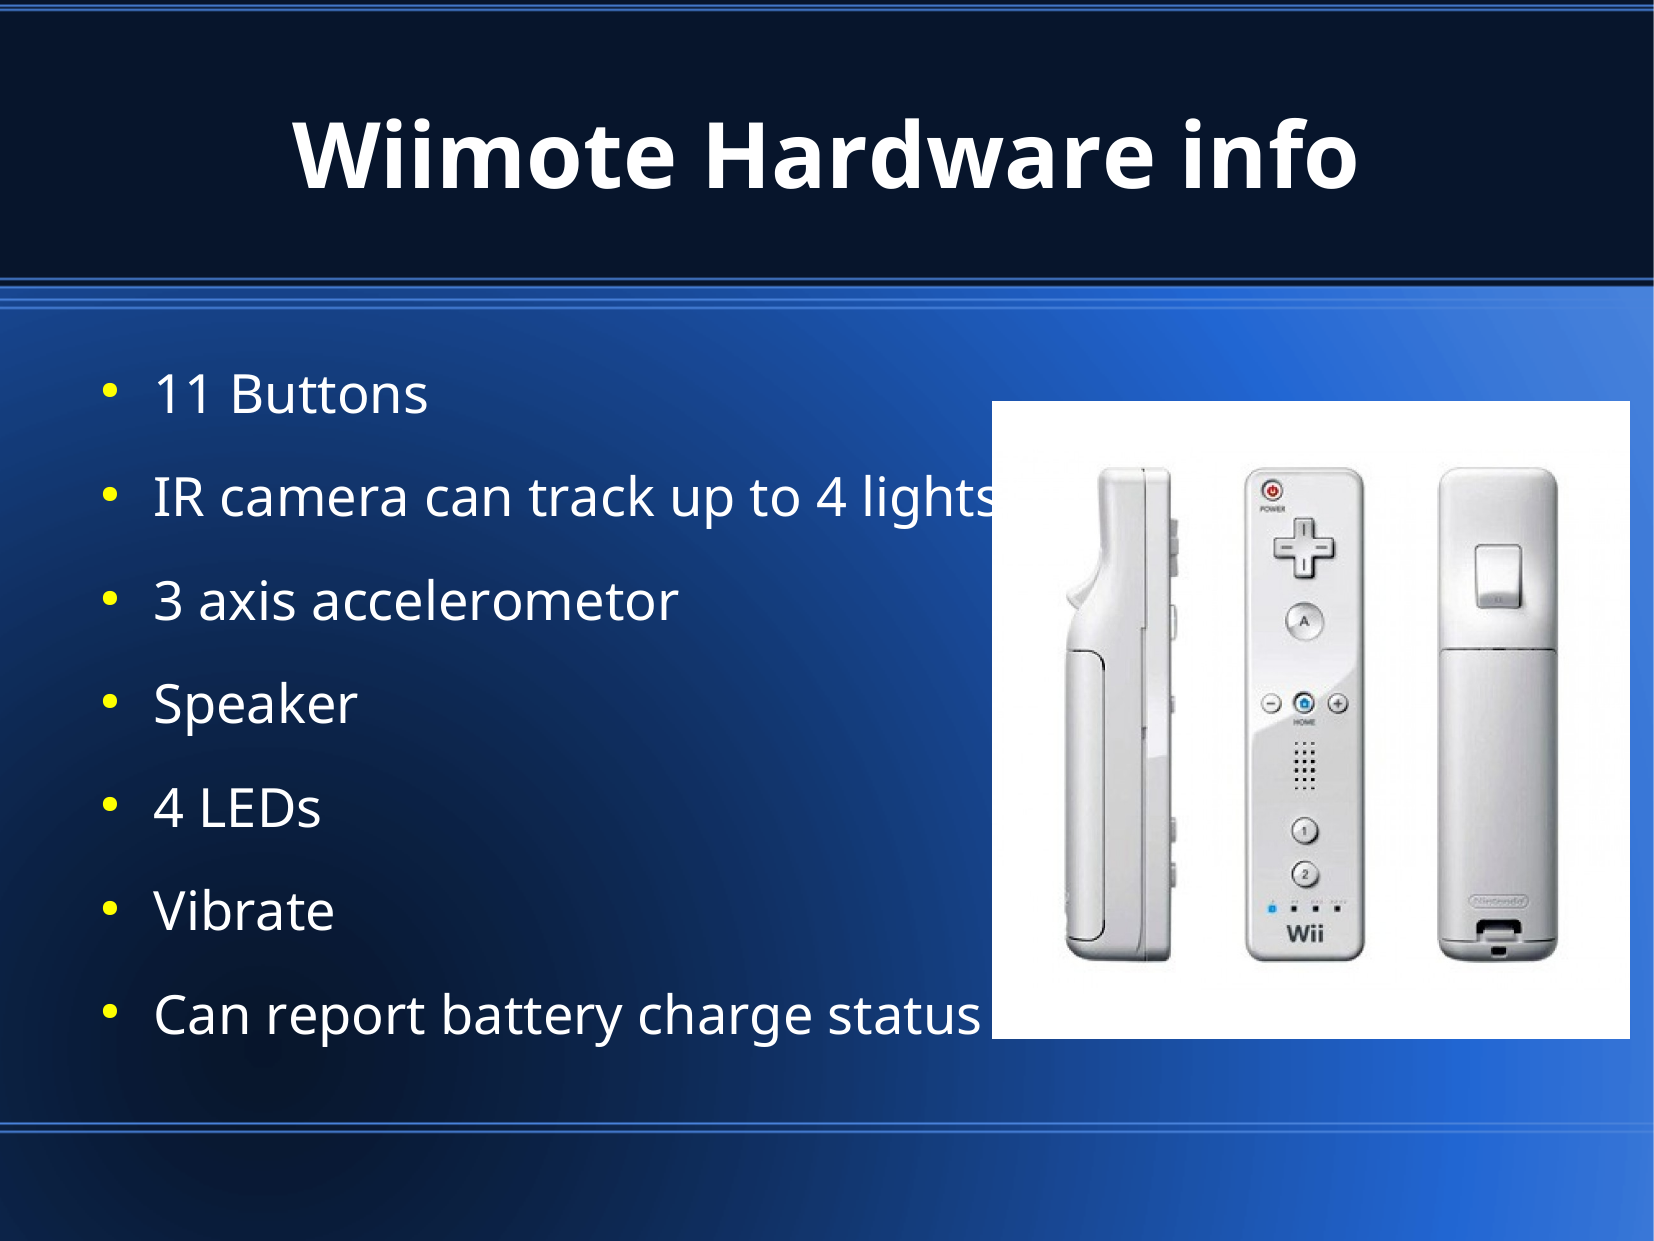

# Wiimote Hardware info
11 Buttons
IR camera can track up to 4 lights
3 axis accelerometor
Speaker
4 LEDs
Vibrate
Can report battery charge status